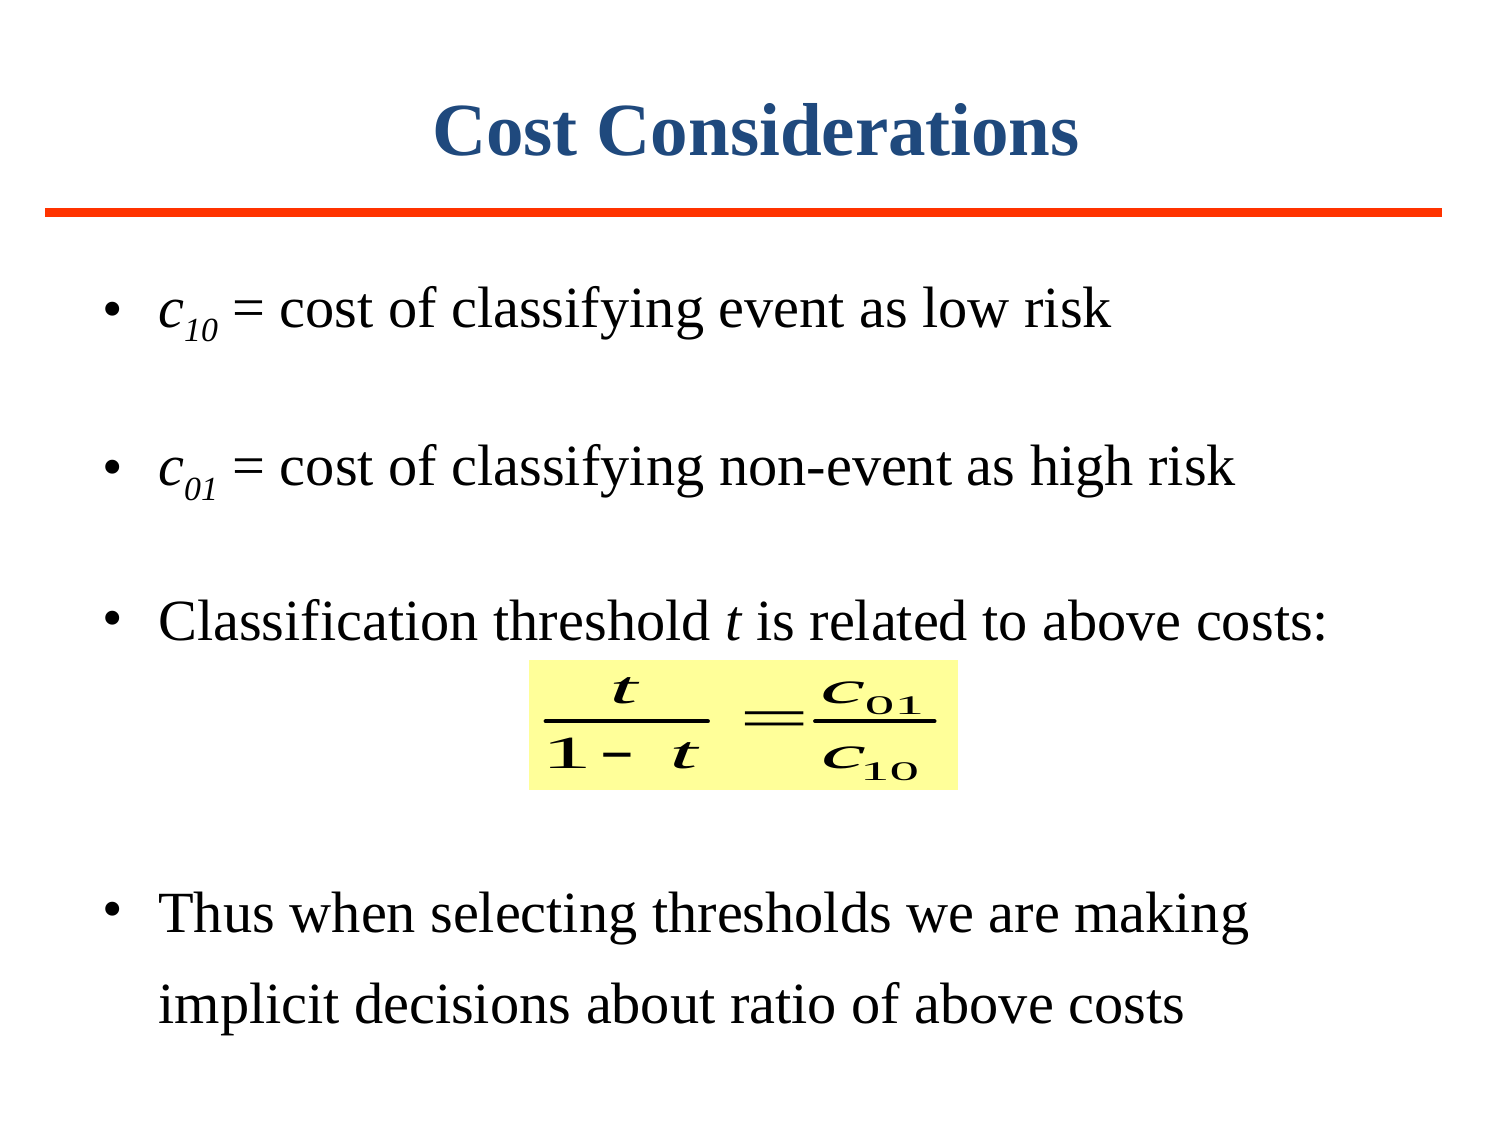

Cost Considerations
c10 = cost of classifying event as low risk
c01 = cost of classifying non-event as high risk
Classification threshold t is related to above costs:
Thus when selecting thresholds we are making implicit decisions about ratio of above costs